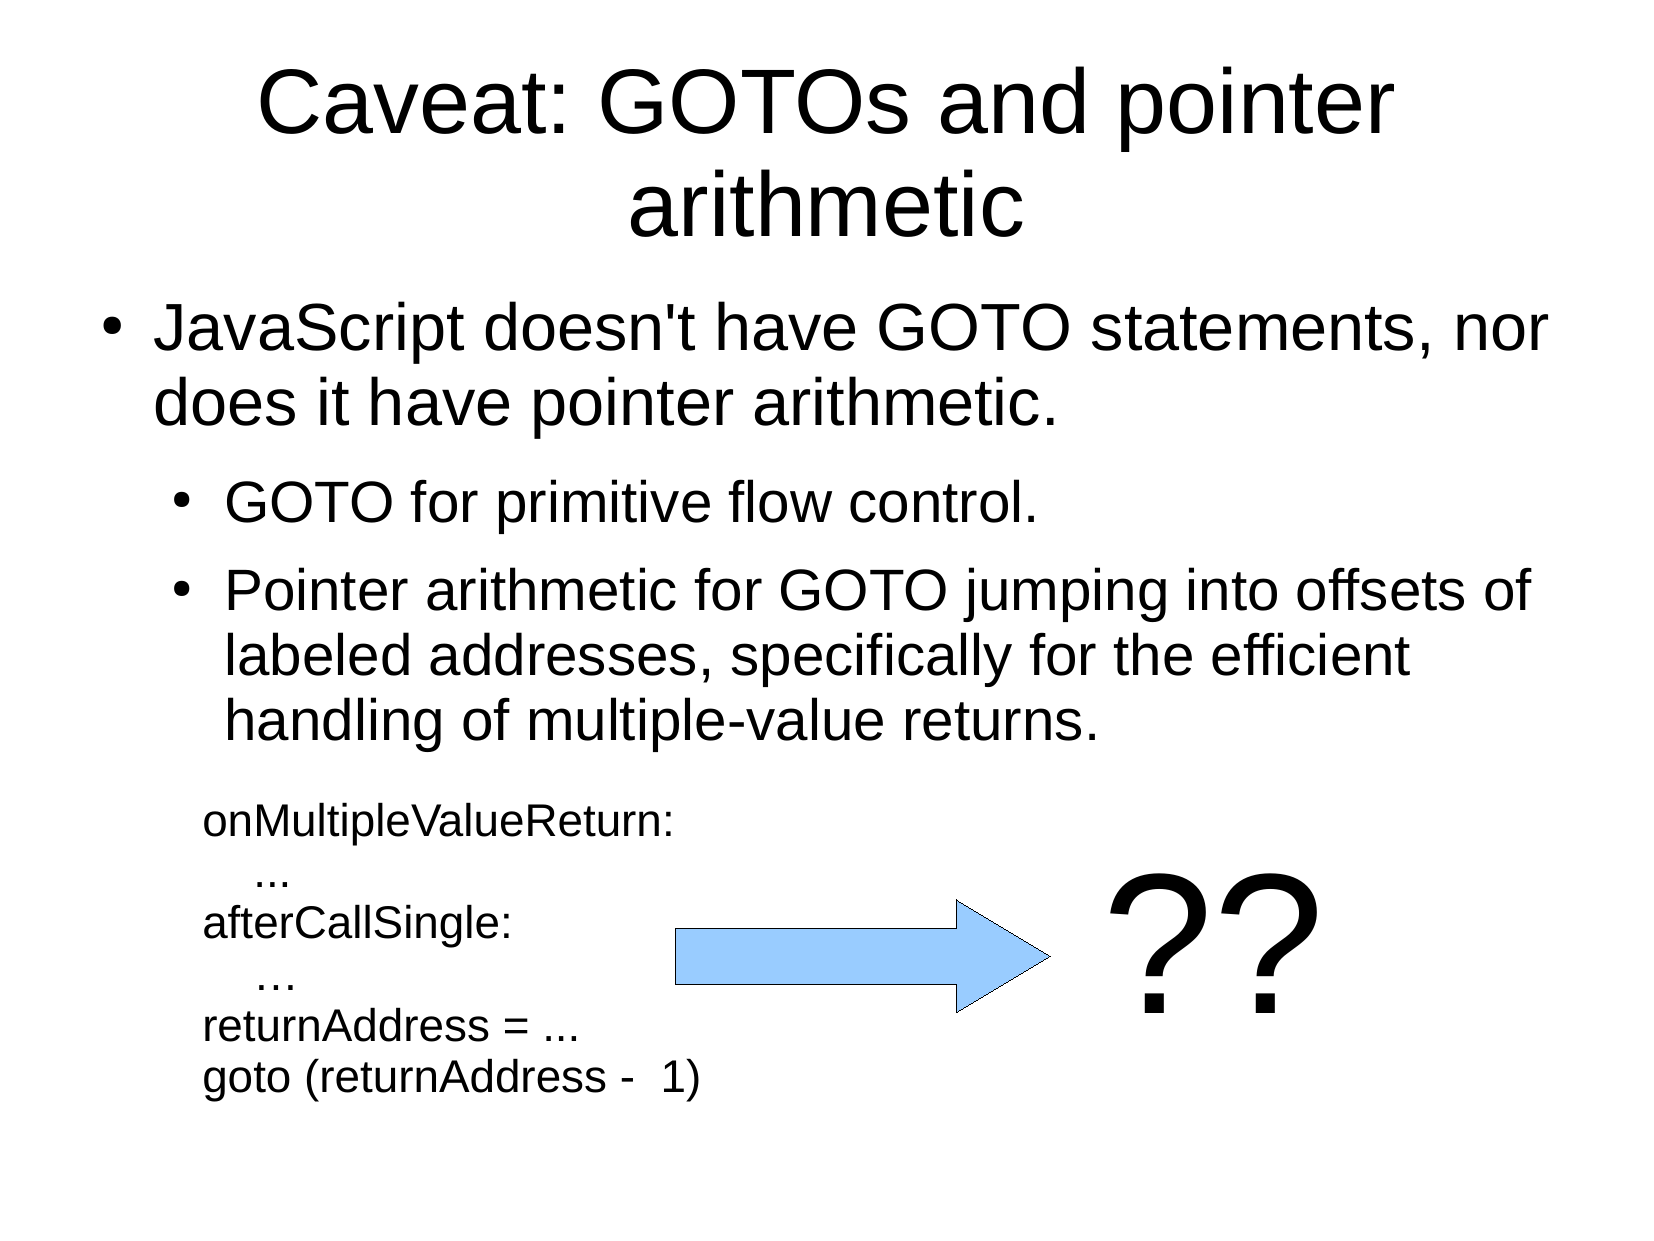

# Caveat: GOTOs and pointer arithmetic
JavaScript doesn't have GOTO statements, nor does it have pointer arithmetic.
GOTO for primitive flow control.
Pointer arithmetic for GOTO jumping into offsets of labeled addresses, specifically for the efficient handling of multiple-value returns.
onMultipleValueReturn:
 ...
afterCallSingle:
 …
returnAddress = ...
goto (returnAddress - 1)
??